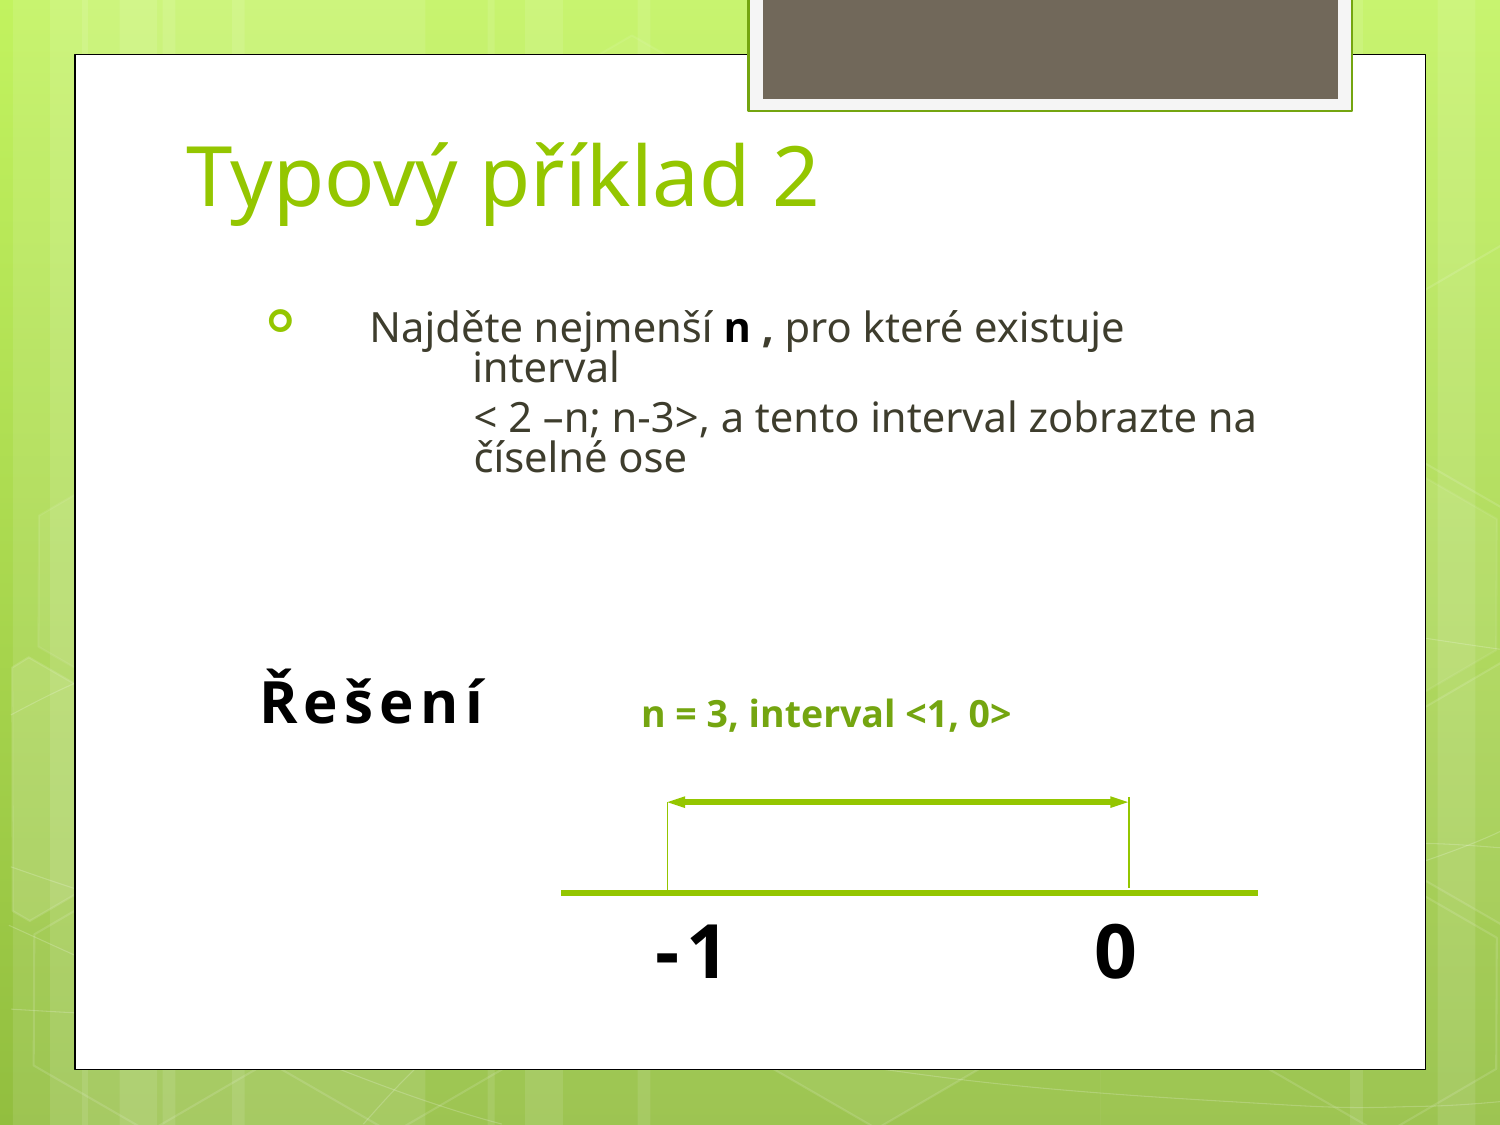

# Typový příklad 2
Najděte nejmenší n , pro které existuje interval
< 2 –n; n-3>, a tento interval zobrazte na číselné ose
Řešení
n = 3, interval <1, 0>
-1 0